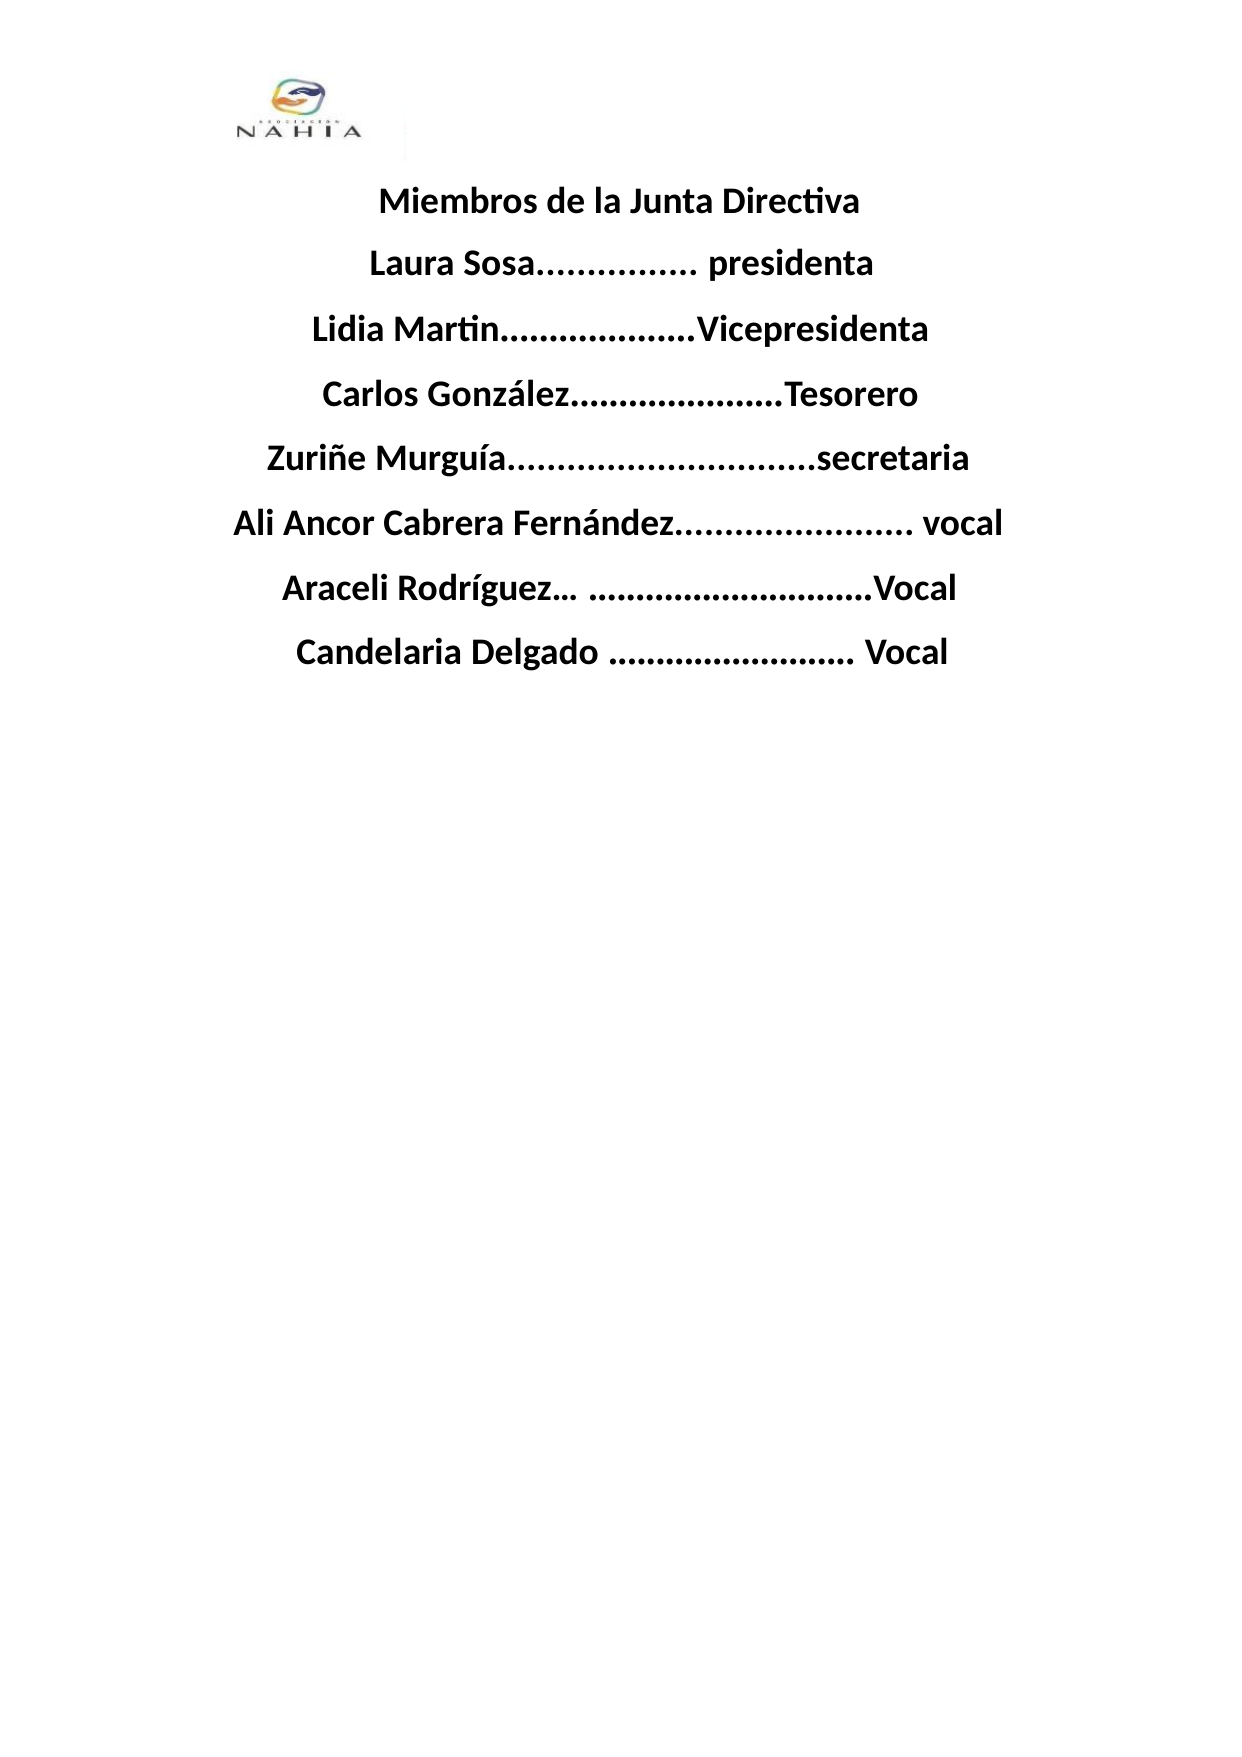

Miembros de la Junta Directiva
Laura Sosa................ presidenta
Lidia Martin....................Vicepresidenta
Carlos González......................Tesorero
Zuriñe Murguía...............................secretaria
Ali Ancor Cabrera Fernández........................ vocal
Araceli Rodríguez… ..............................Vocal
Candelaria Delgado .......................... Vocal